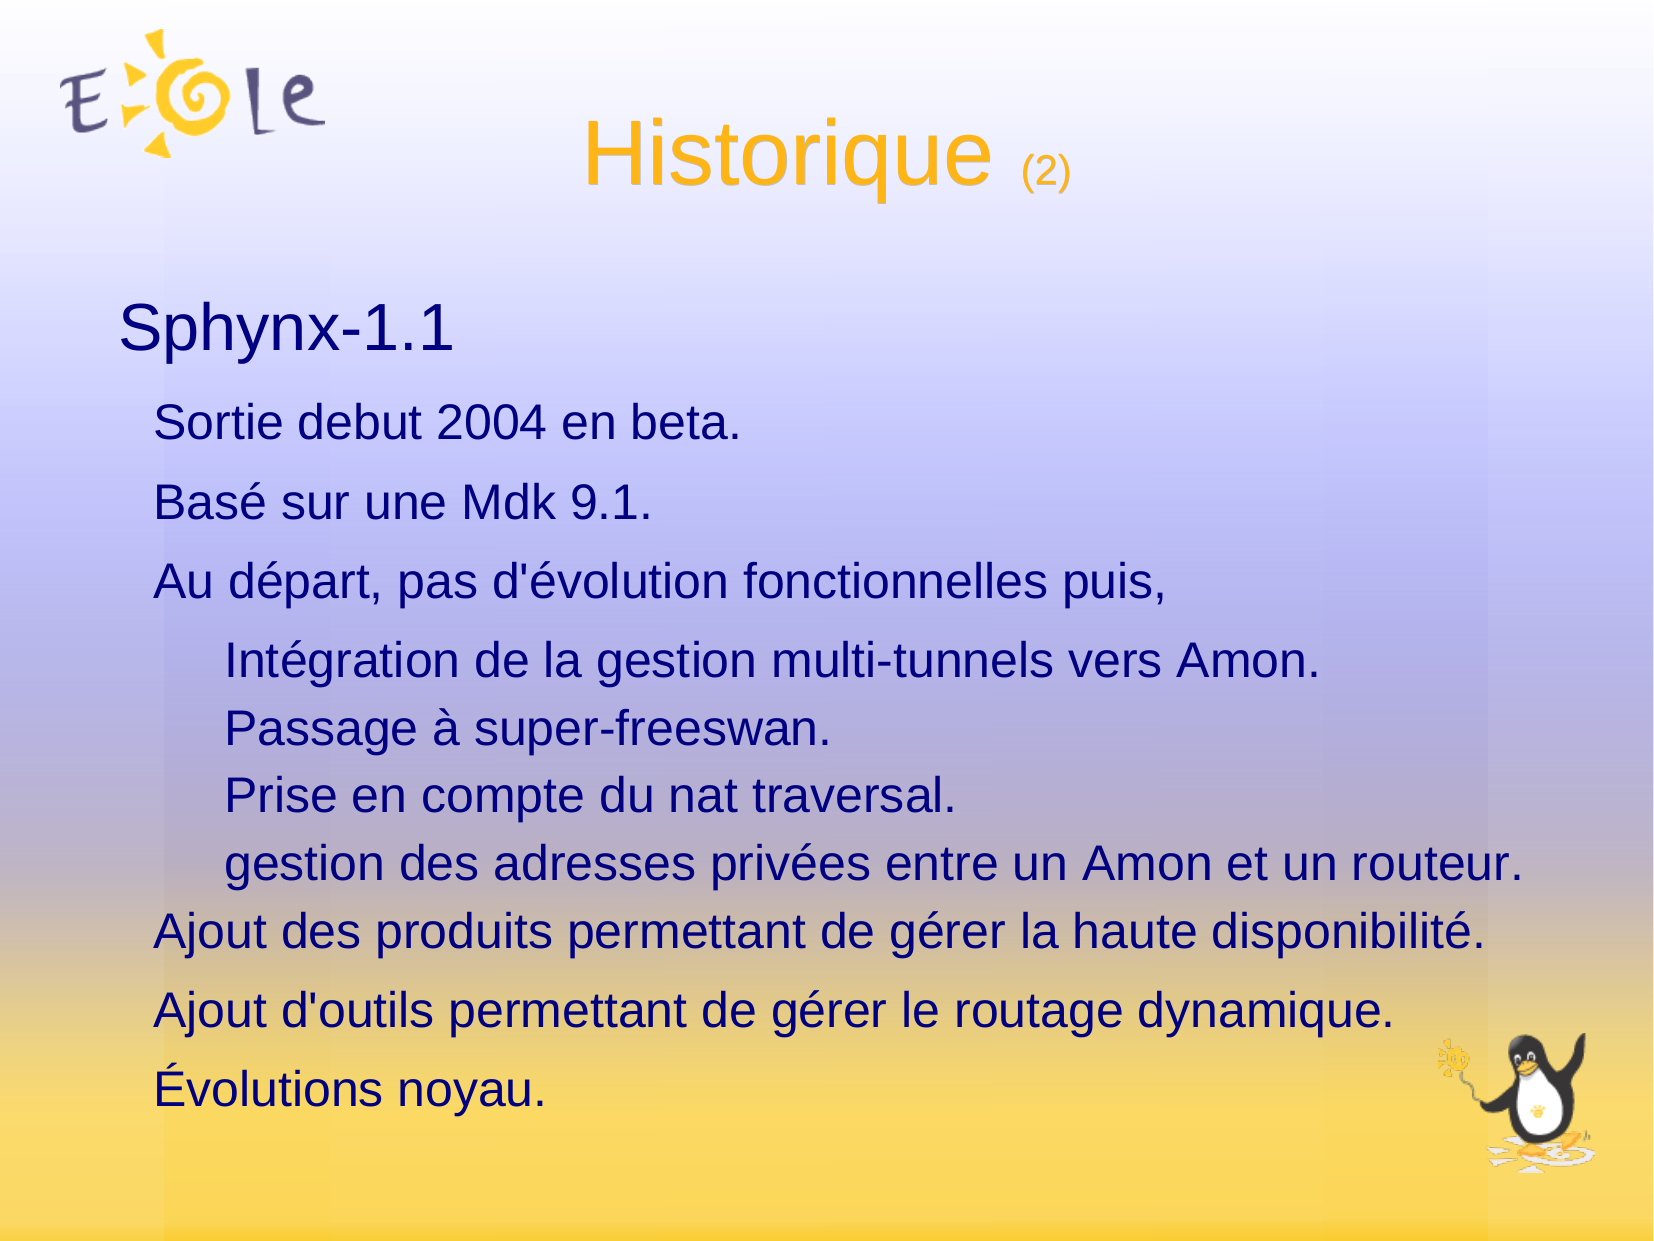

# Historique (2)
Sphynx-1.1
Sortie debut 2004 en beta.
Basé sur une Mdk 9.1.
Au départ, pas d'évolution fonctionnelles puis,
Intégration de la gestion multi-tunnels vers Amon.
Passage à super-freeswan.
Prise en compte du nat traversal.
gestion des adresses privées entre un Amon et un routeur.
Ajout des produits permettant de gérer la haute disponibilité.
Ajout d'outils permettant de gérer le routage dynamique.
Évolutions noyau.